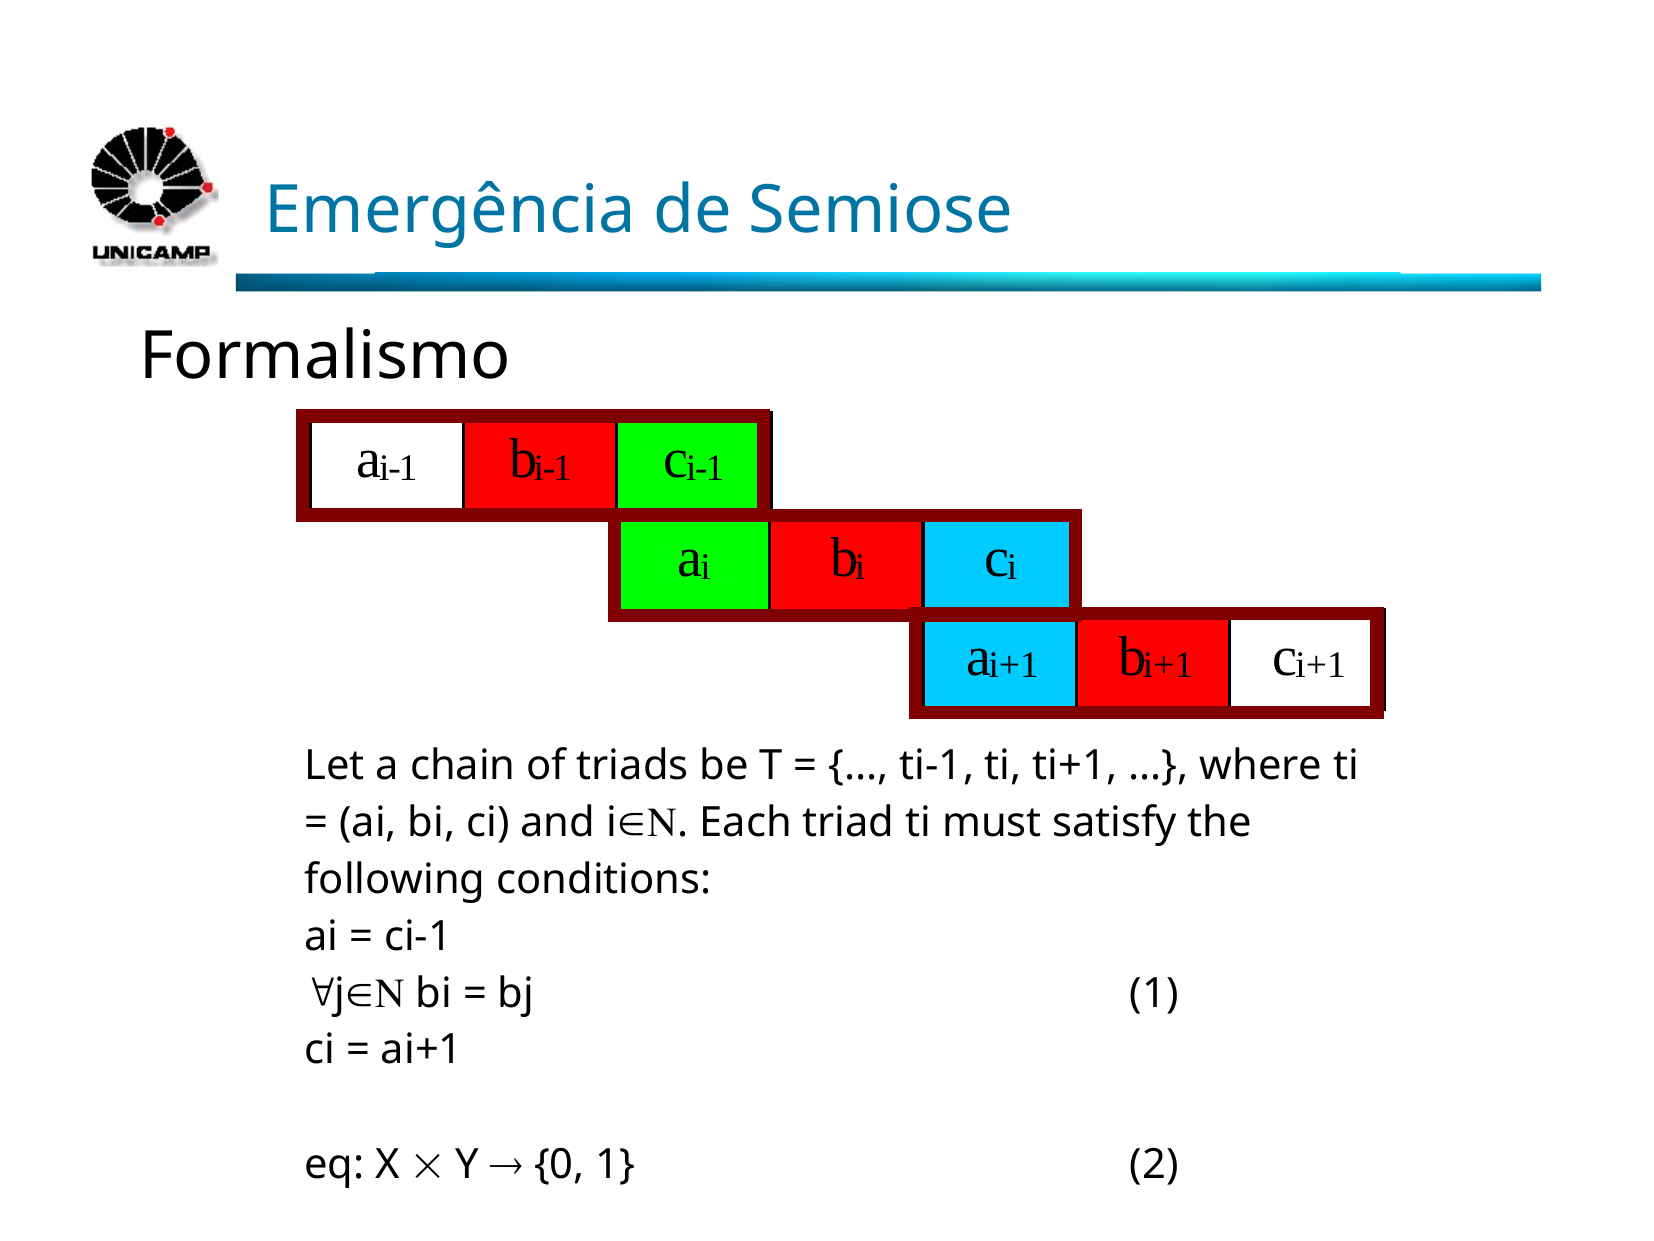

# Emergência de Semiose
Formalismo
a
b
c
i
-
1
i
-
1
i
-
1
a
b
c
i
i
i
a
b
c
i+1
i+1
i+1
Let a chain of triads be T = {..., ti-1, ti, ti+1, ...}, where ti = (ai, bi, ci) and i. Each triad ti must satisfy the following conditions:
ai = ci-1
j bi = bj 	(1)
ci = ai+1
eq: X  Y  {0, 1}	(2)